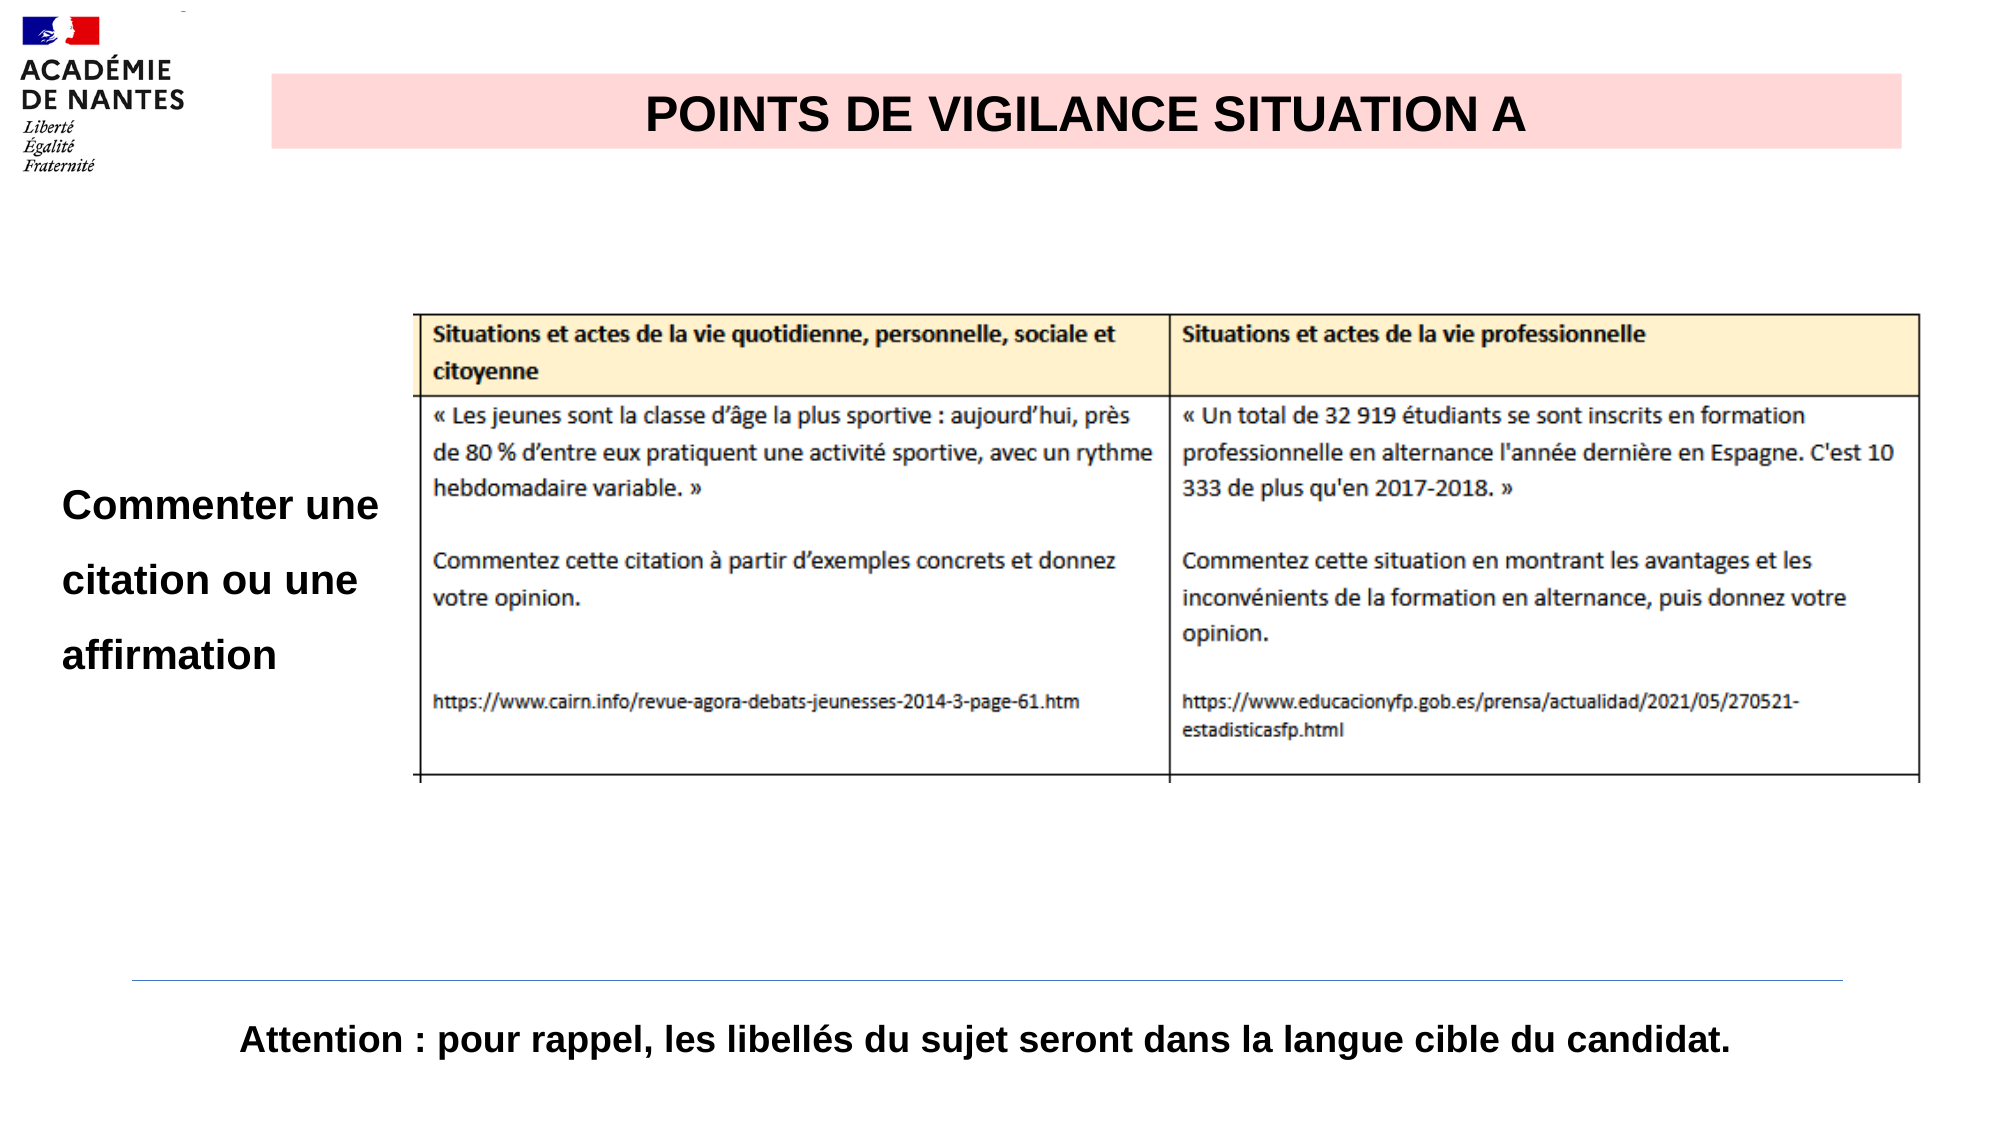

POINTS DE VIGILANCE SITUATION A
Commenter une citation ou une affirmation
Attention : pour rappel, les libellés du sujet seront dans la langue cible du candidat.